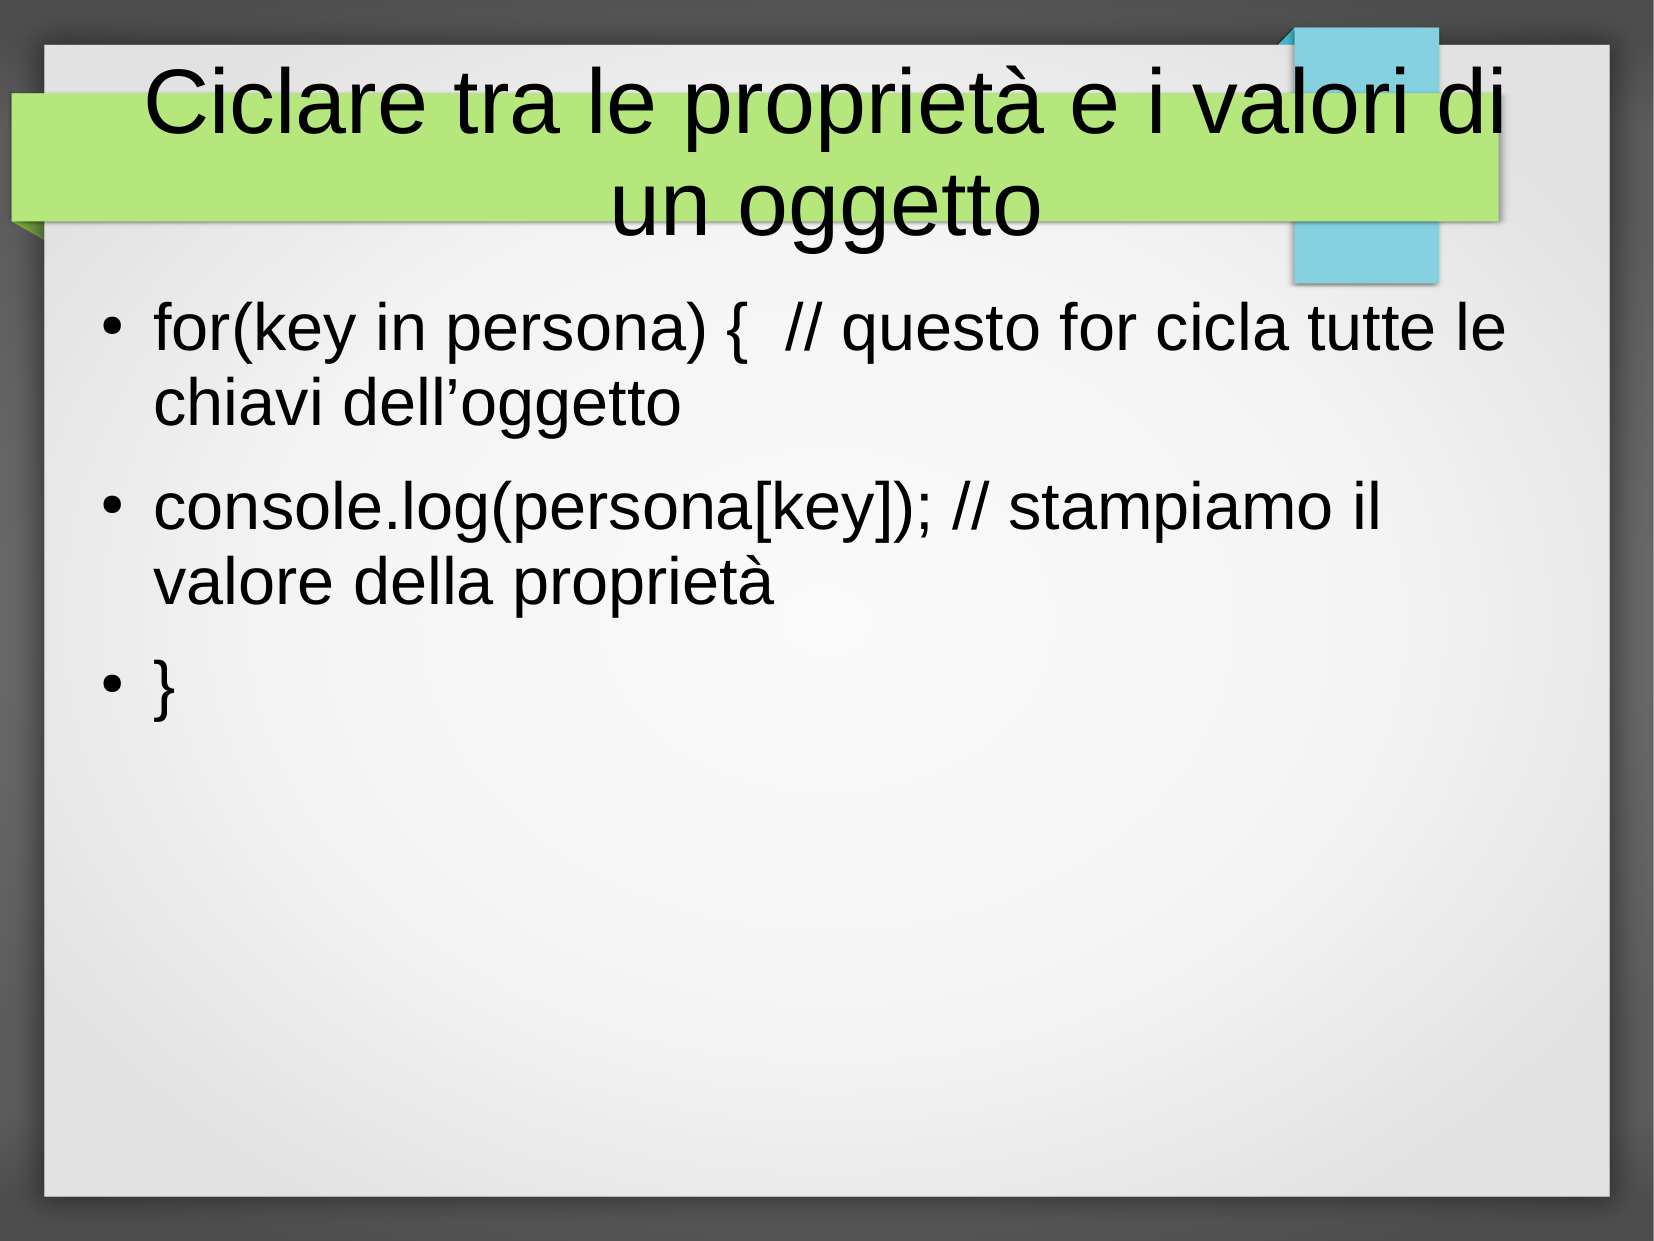

# Ciclare tra le proprietà e i valori di un oggetto
for(key in persona) { // questo for cicla tutte le chiavi dell’oggetto
console.log(persona[key]); // stampiamo il valore della proprietà
}